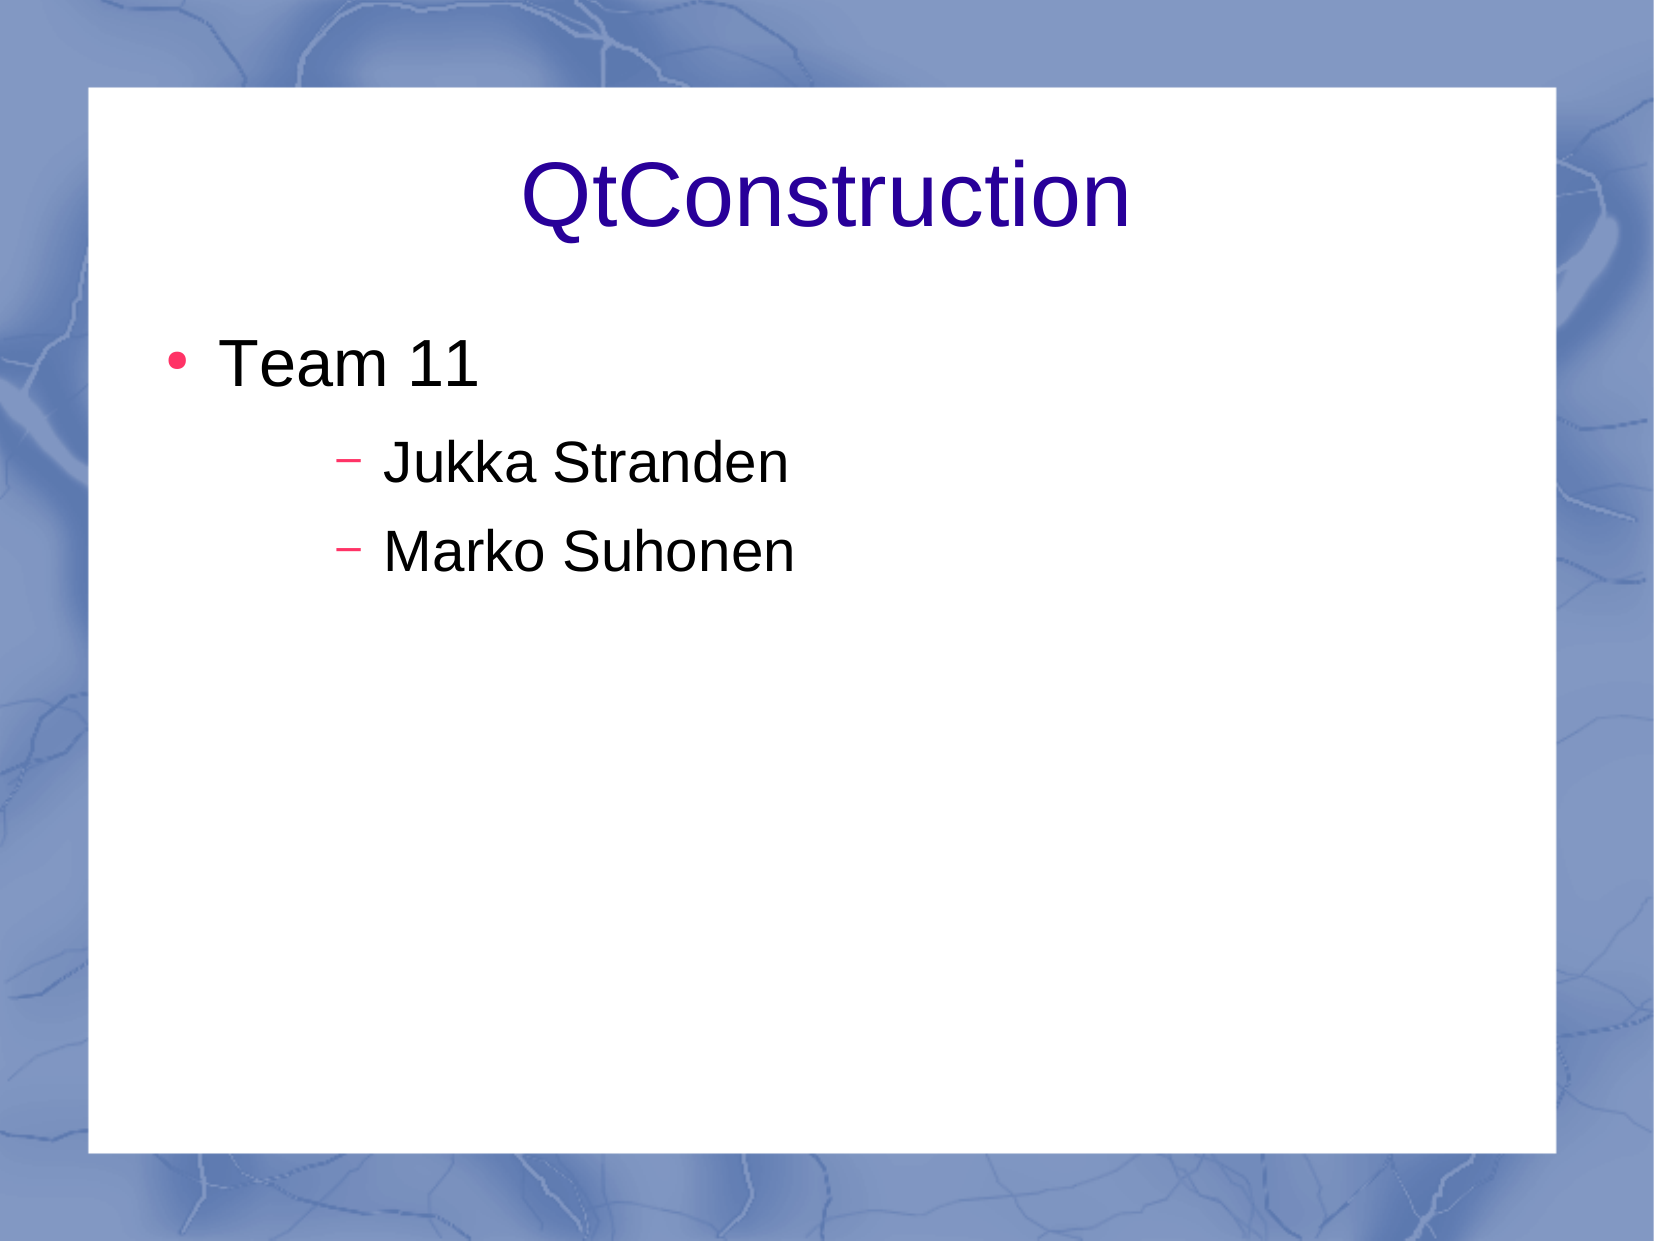

# QtConstruction
Team 11
Jukka Stranden
Marko Suhonen